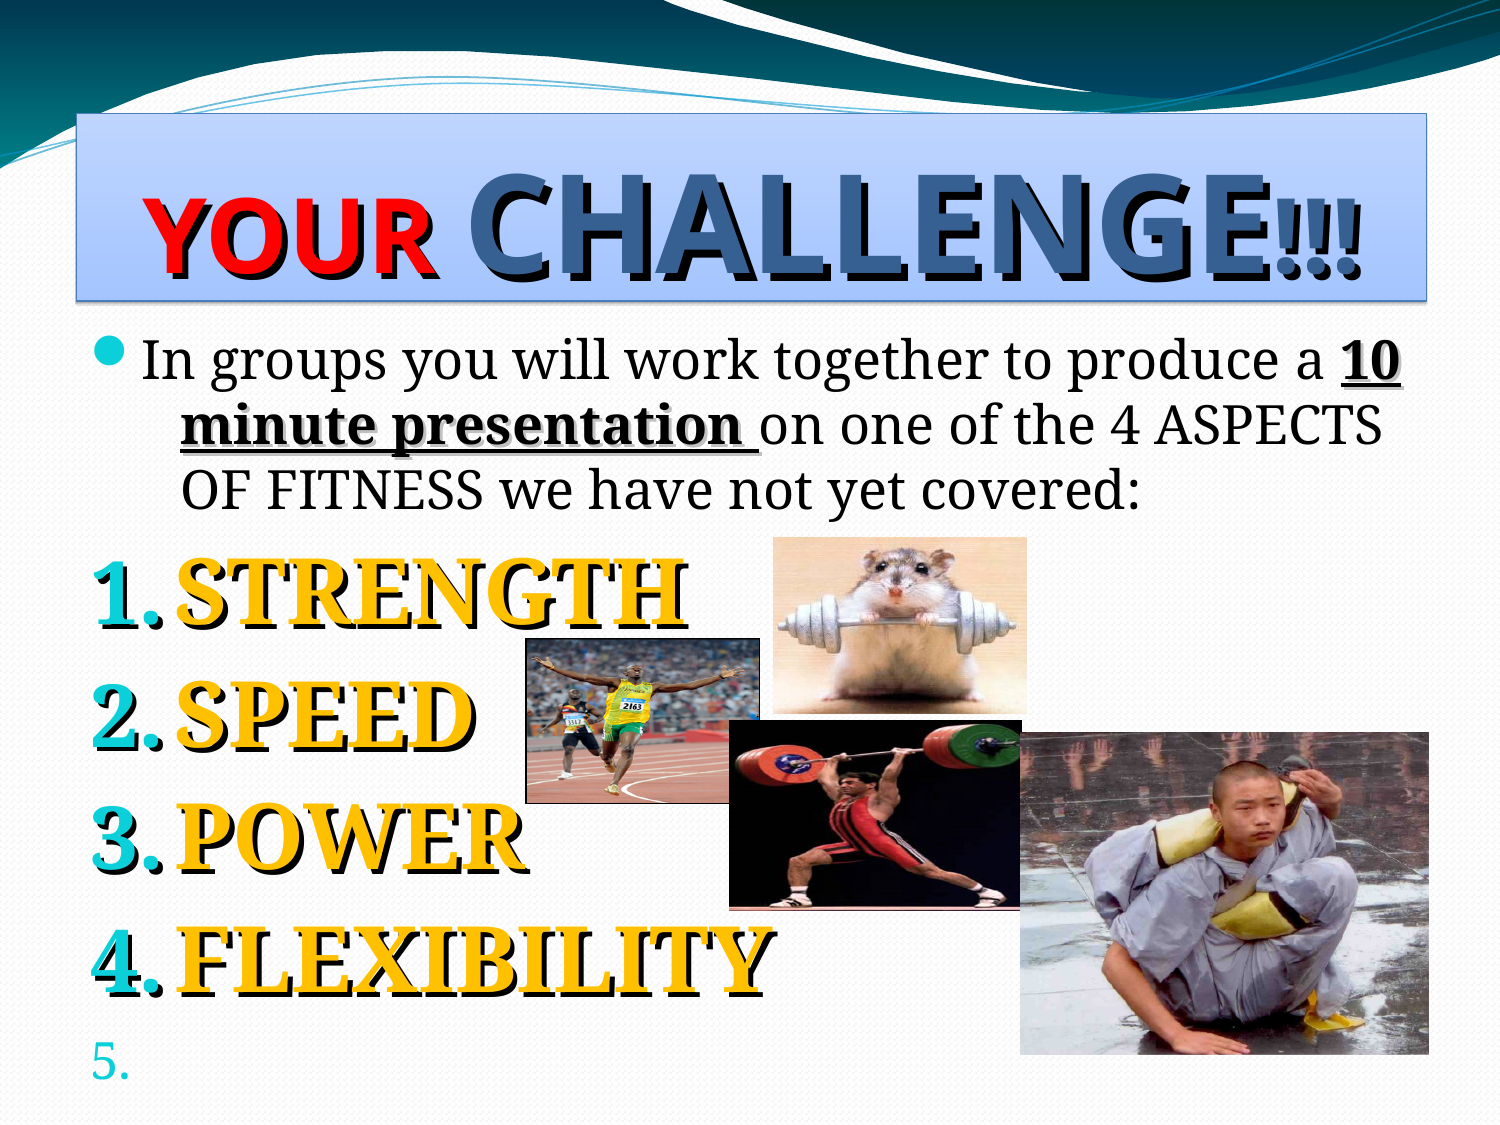

# YOUR CHALLENGE!!!
In groups you will work together to produce a 10 minute presentation on one of the 4 ASPECTS OF FITNESS we have not yet covered:
STRENGTH
SPEED
POWER
FLEXIBILITY